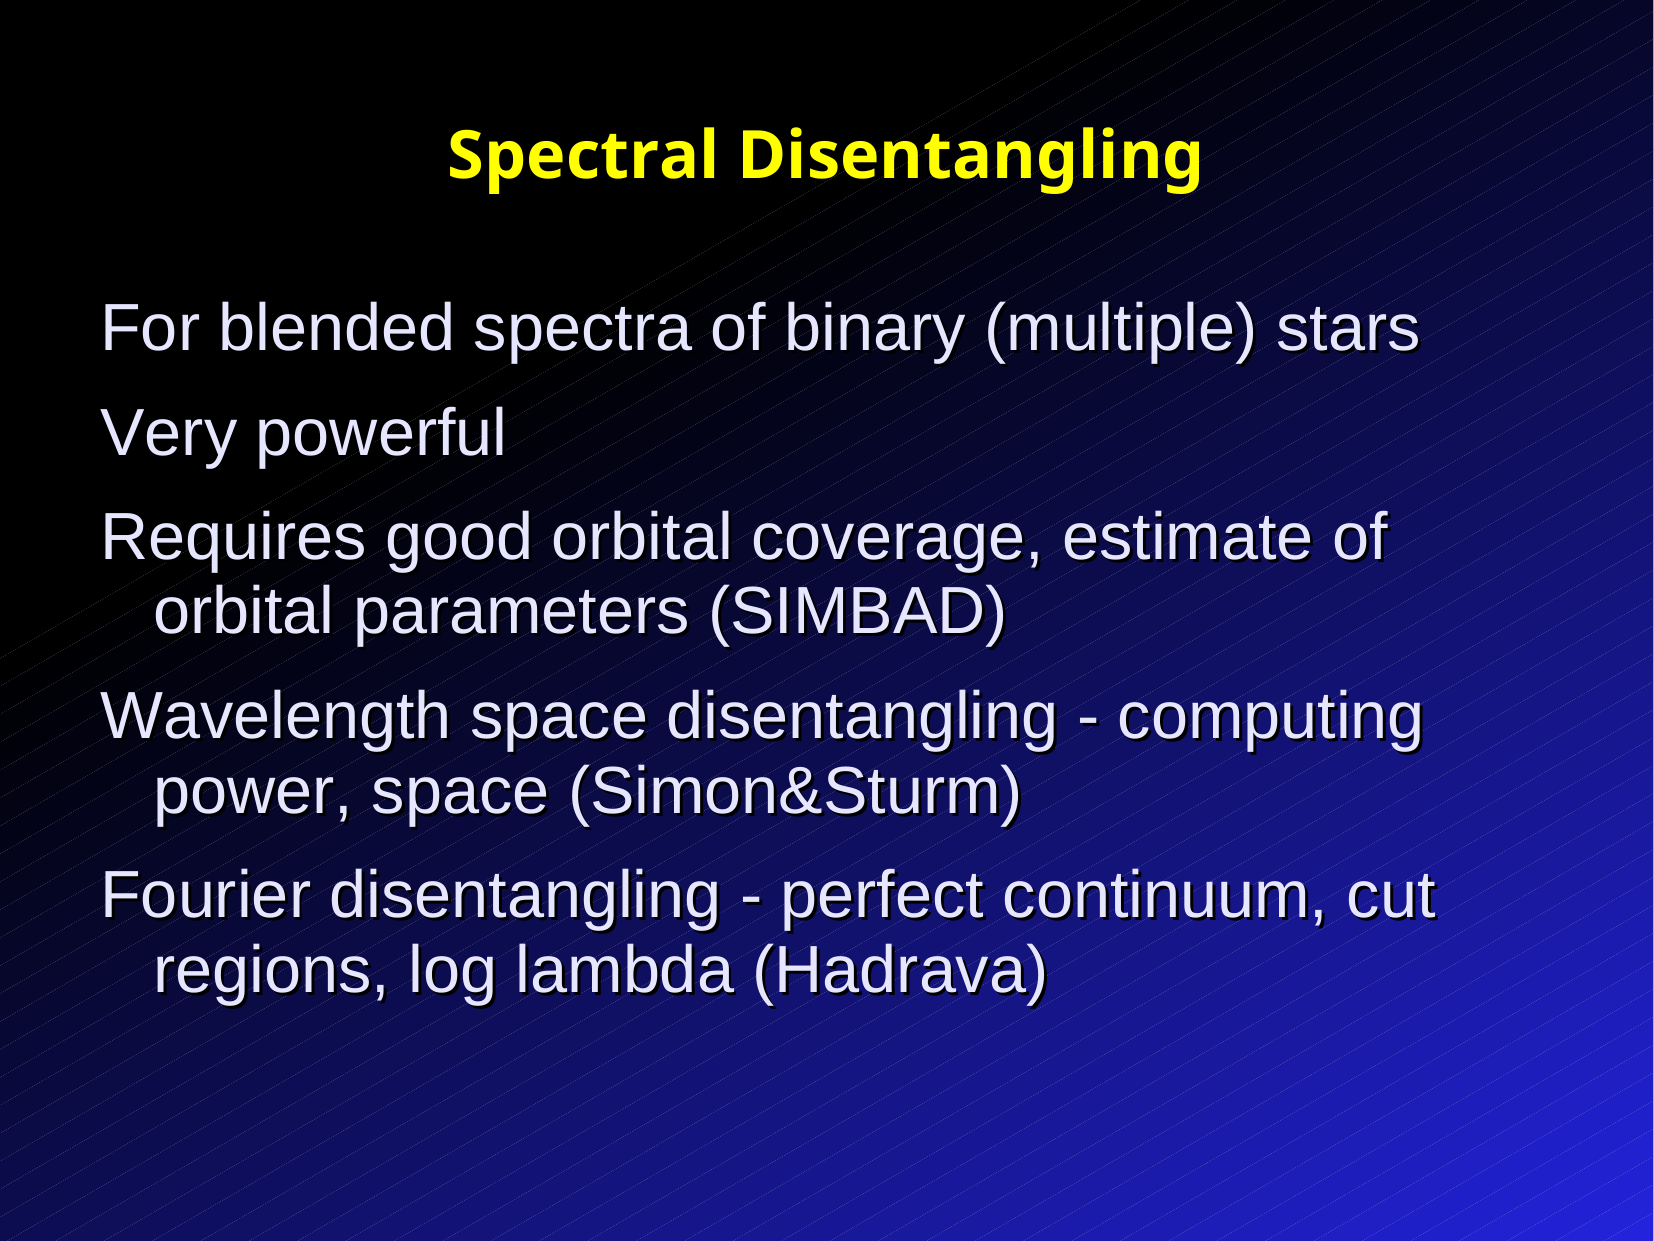

# Spectral Disentangling
For blended spectra of binary (multiple) stars
Very powerful
Requires good orbital coverage, estimate of orbital parameters (SIMBAD)
Wavelength space disentangling - computing power, space (Simon&Sturm)
Fourier disentangling - perfect continuum, cut regions, log lambda (Hadrava)